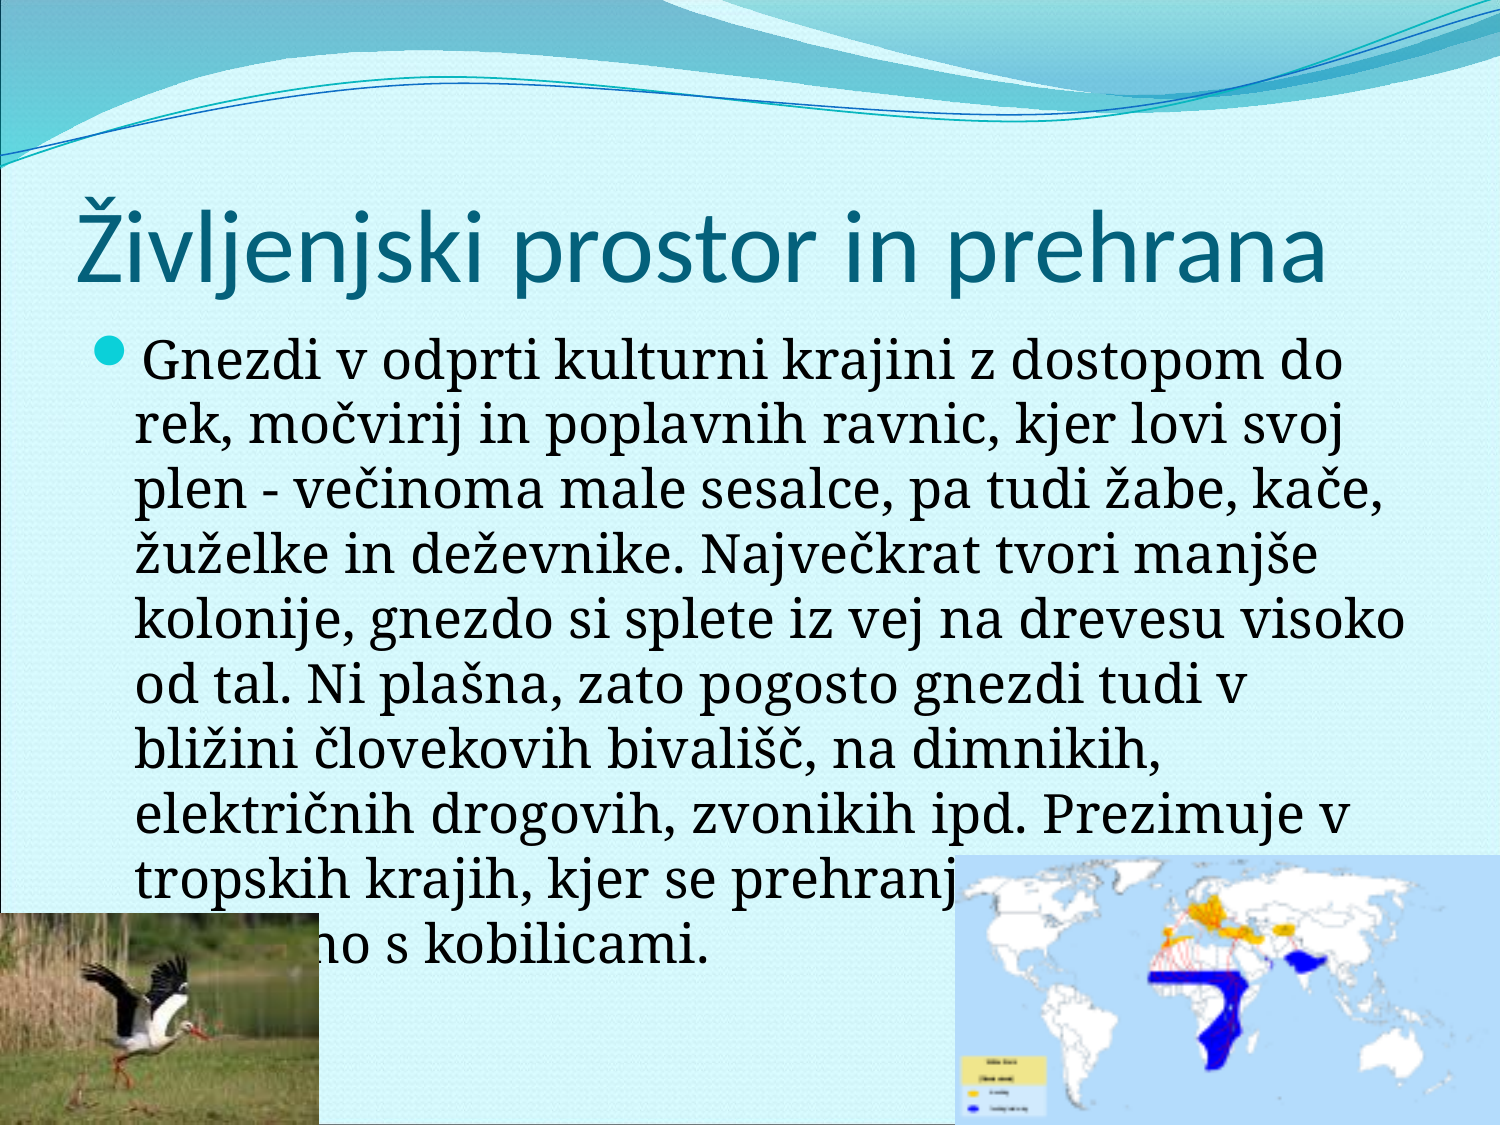

# Življenjski prostor in prehrana
Gnezdi v odprti kulturni krajini z dostopom do rek, močvirij in poplavnih ravnic, kjer lovi svoj plen - večinoma male sesalce, pa tudi žabe, kače, žuželke in deževnike. Največkrat tvori manjše kolonije, gnezdo si splete iz vej na drevesu visoko od tal. Ni plašna, zato pogosto gnezdi tudi v bližini človekovih bivališč, na dimnikih, električnih drogovih, zvonikih ipd. Prezimuje v tropskih krajih, kjer se prehranjuje skoraj izključno s kobilicami.